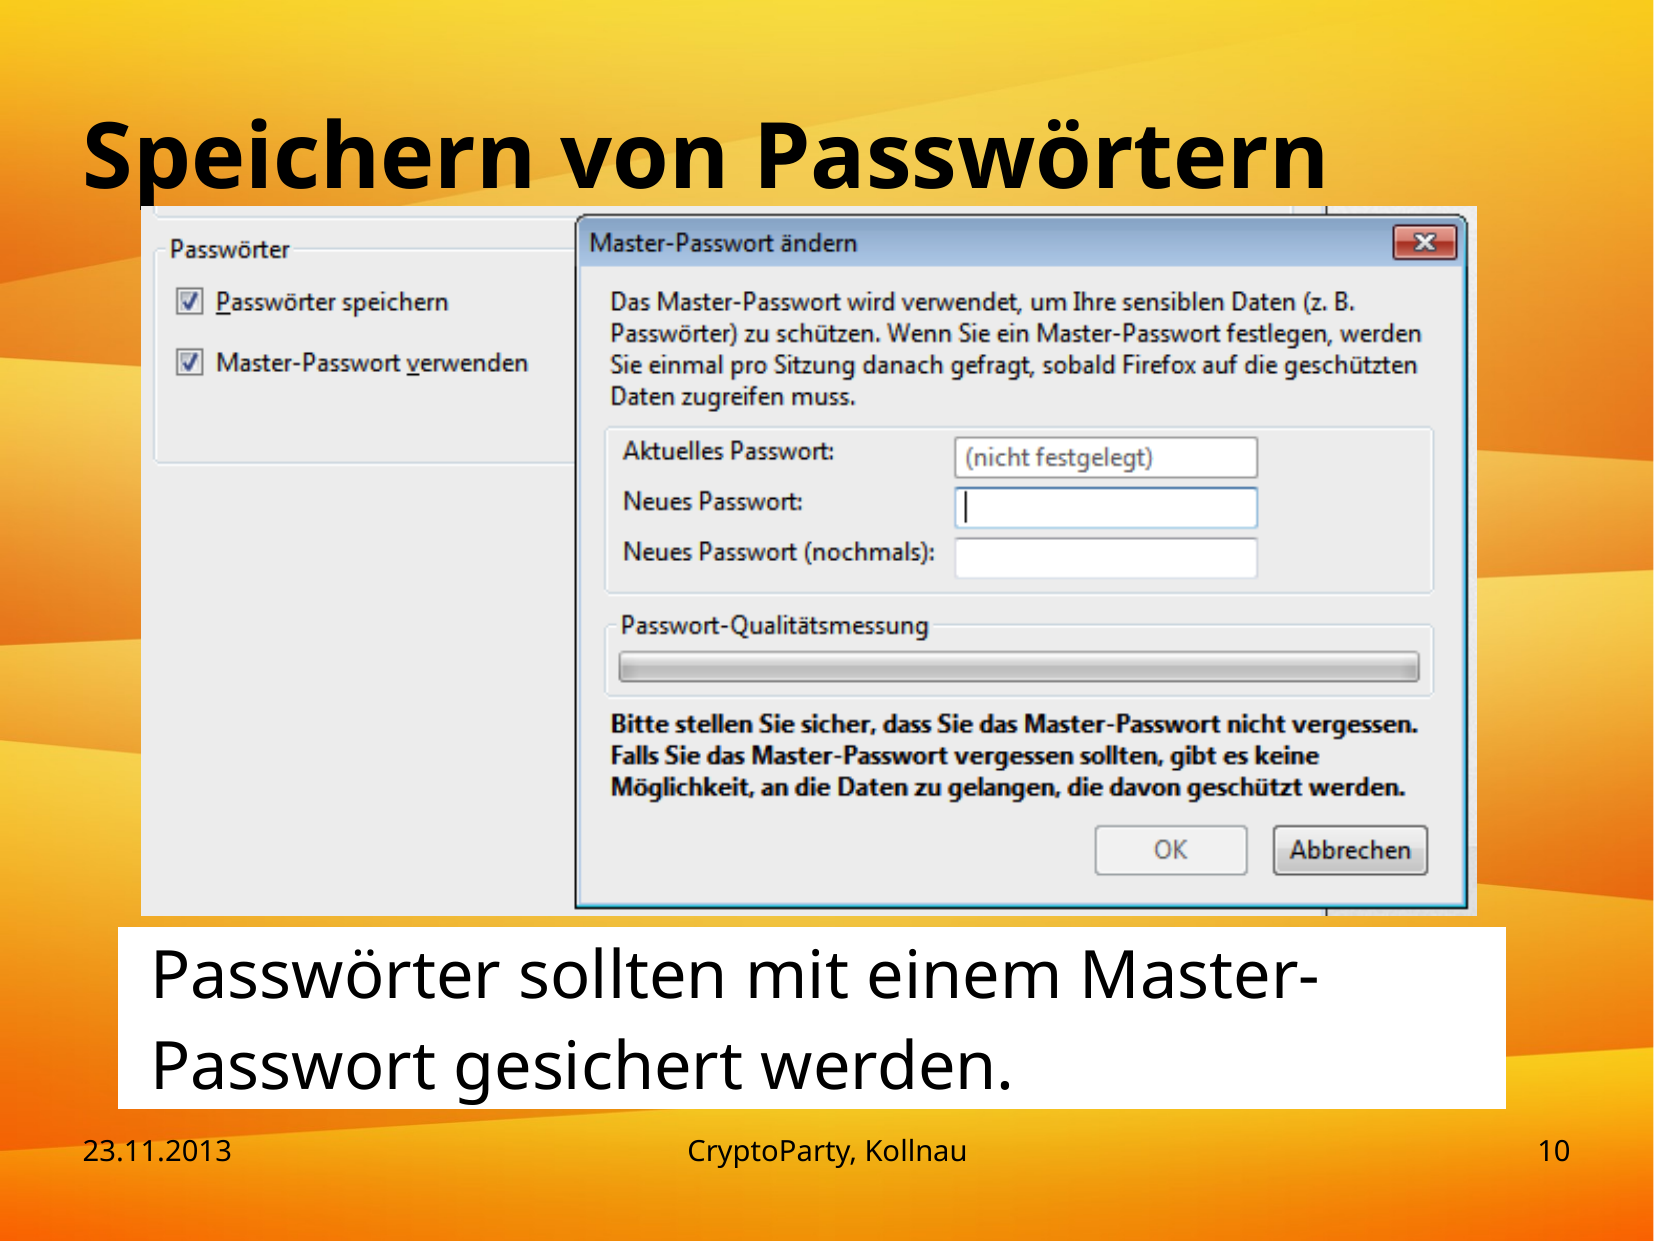

# Speichern von Passwörtern
Passwörter sollten mit einem Master-Passwort gesichert werden.
23.11.2013
CryptoParty, Kollnau
10